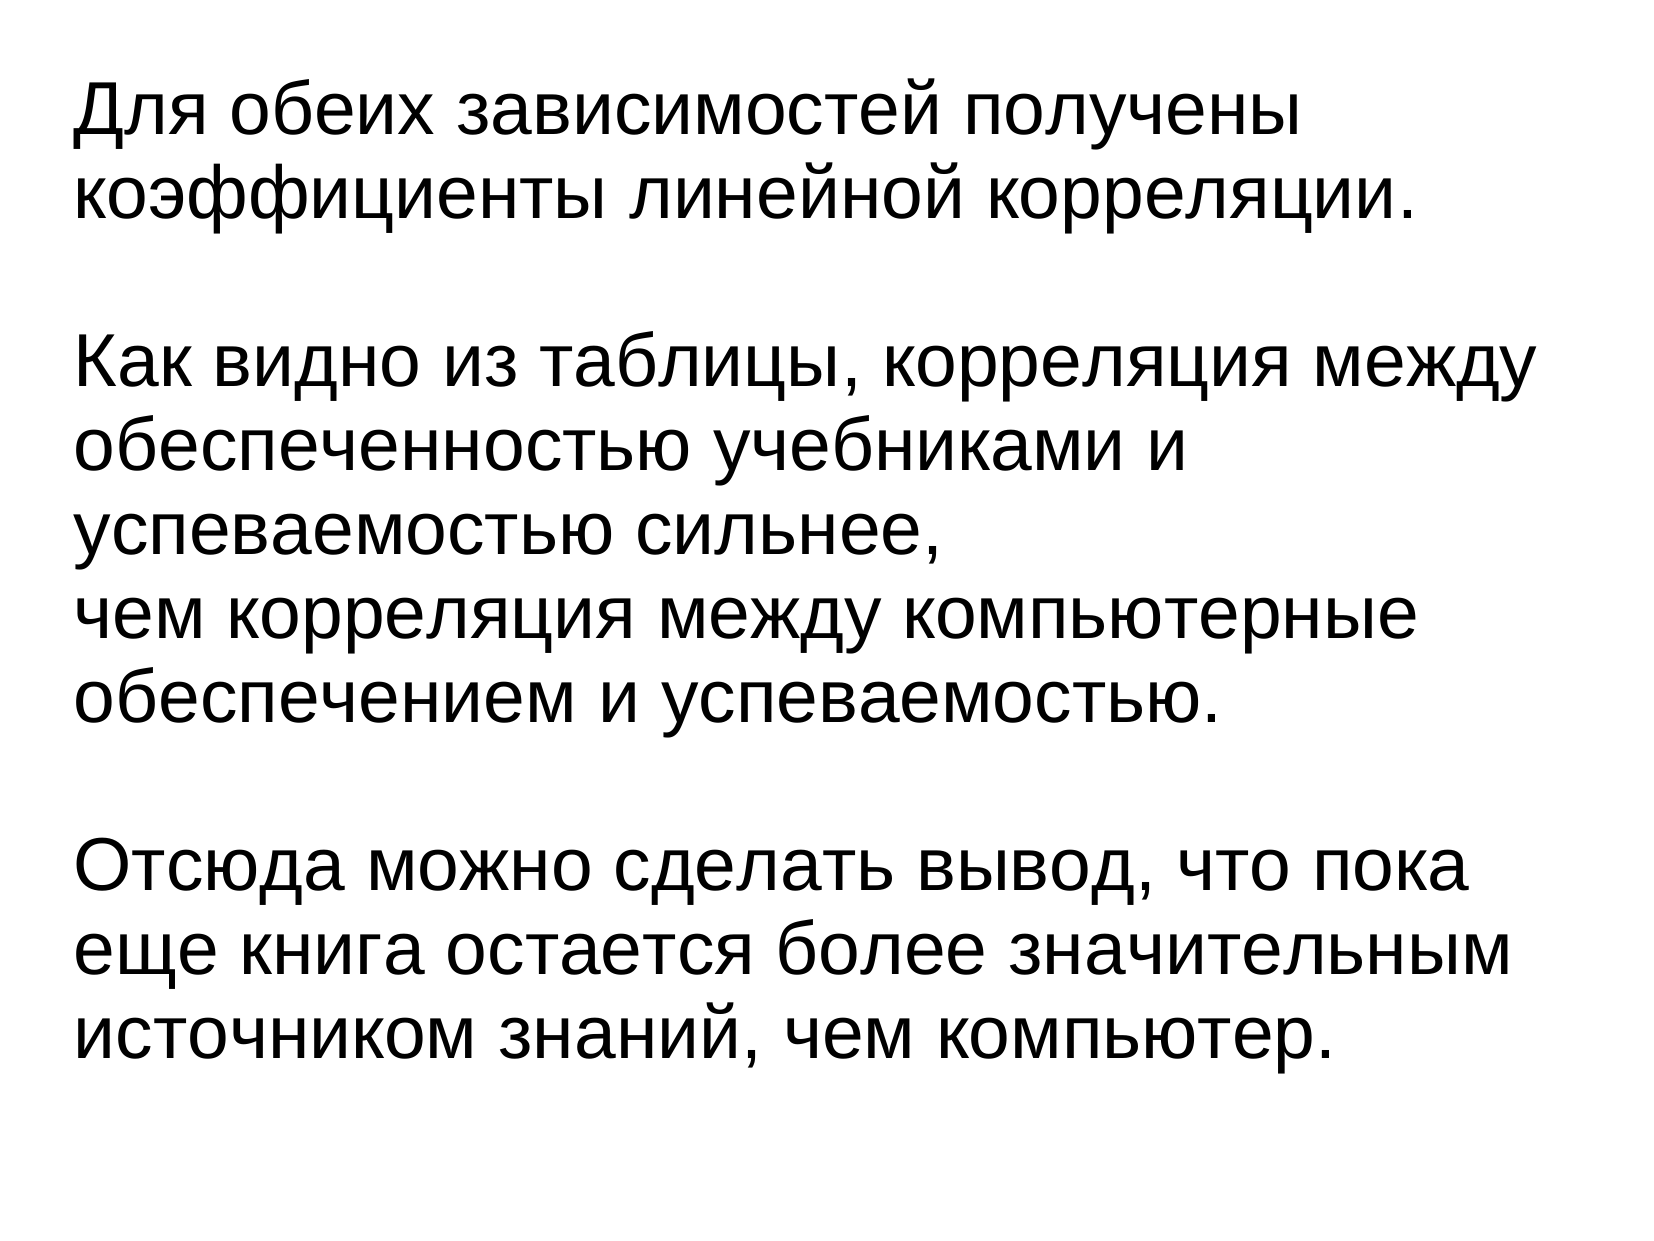

Для обеих зависимостей получены коэффициенты линейной корреляции.
Как видно из таблицы, корреляция между обеспеченностью учебниками и успеваемостью сильнее,
чем корреляция между компьютерные обеспечением и успеваемостью.
Отсюда можно сделать вывод, что пока еще книга остается более значительным источником знаний, чем компьютер.